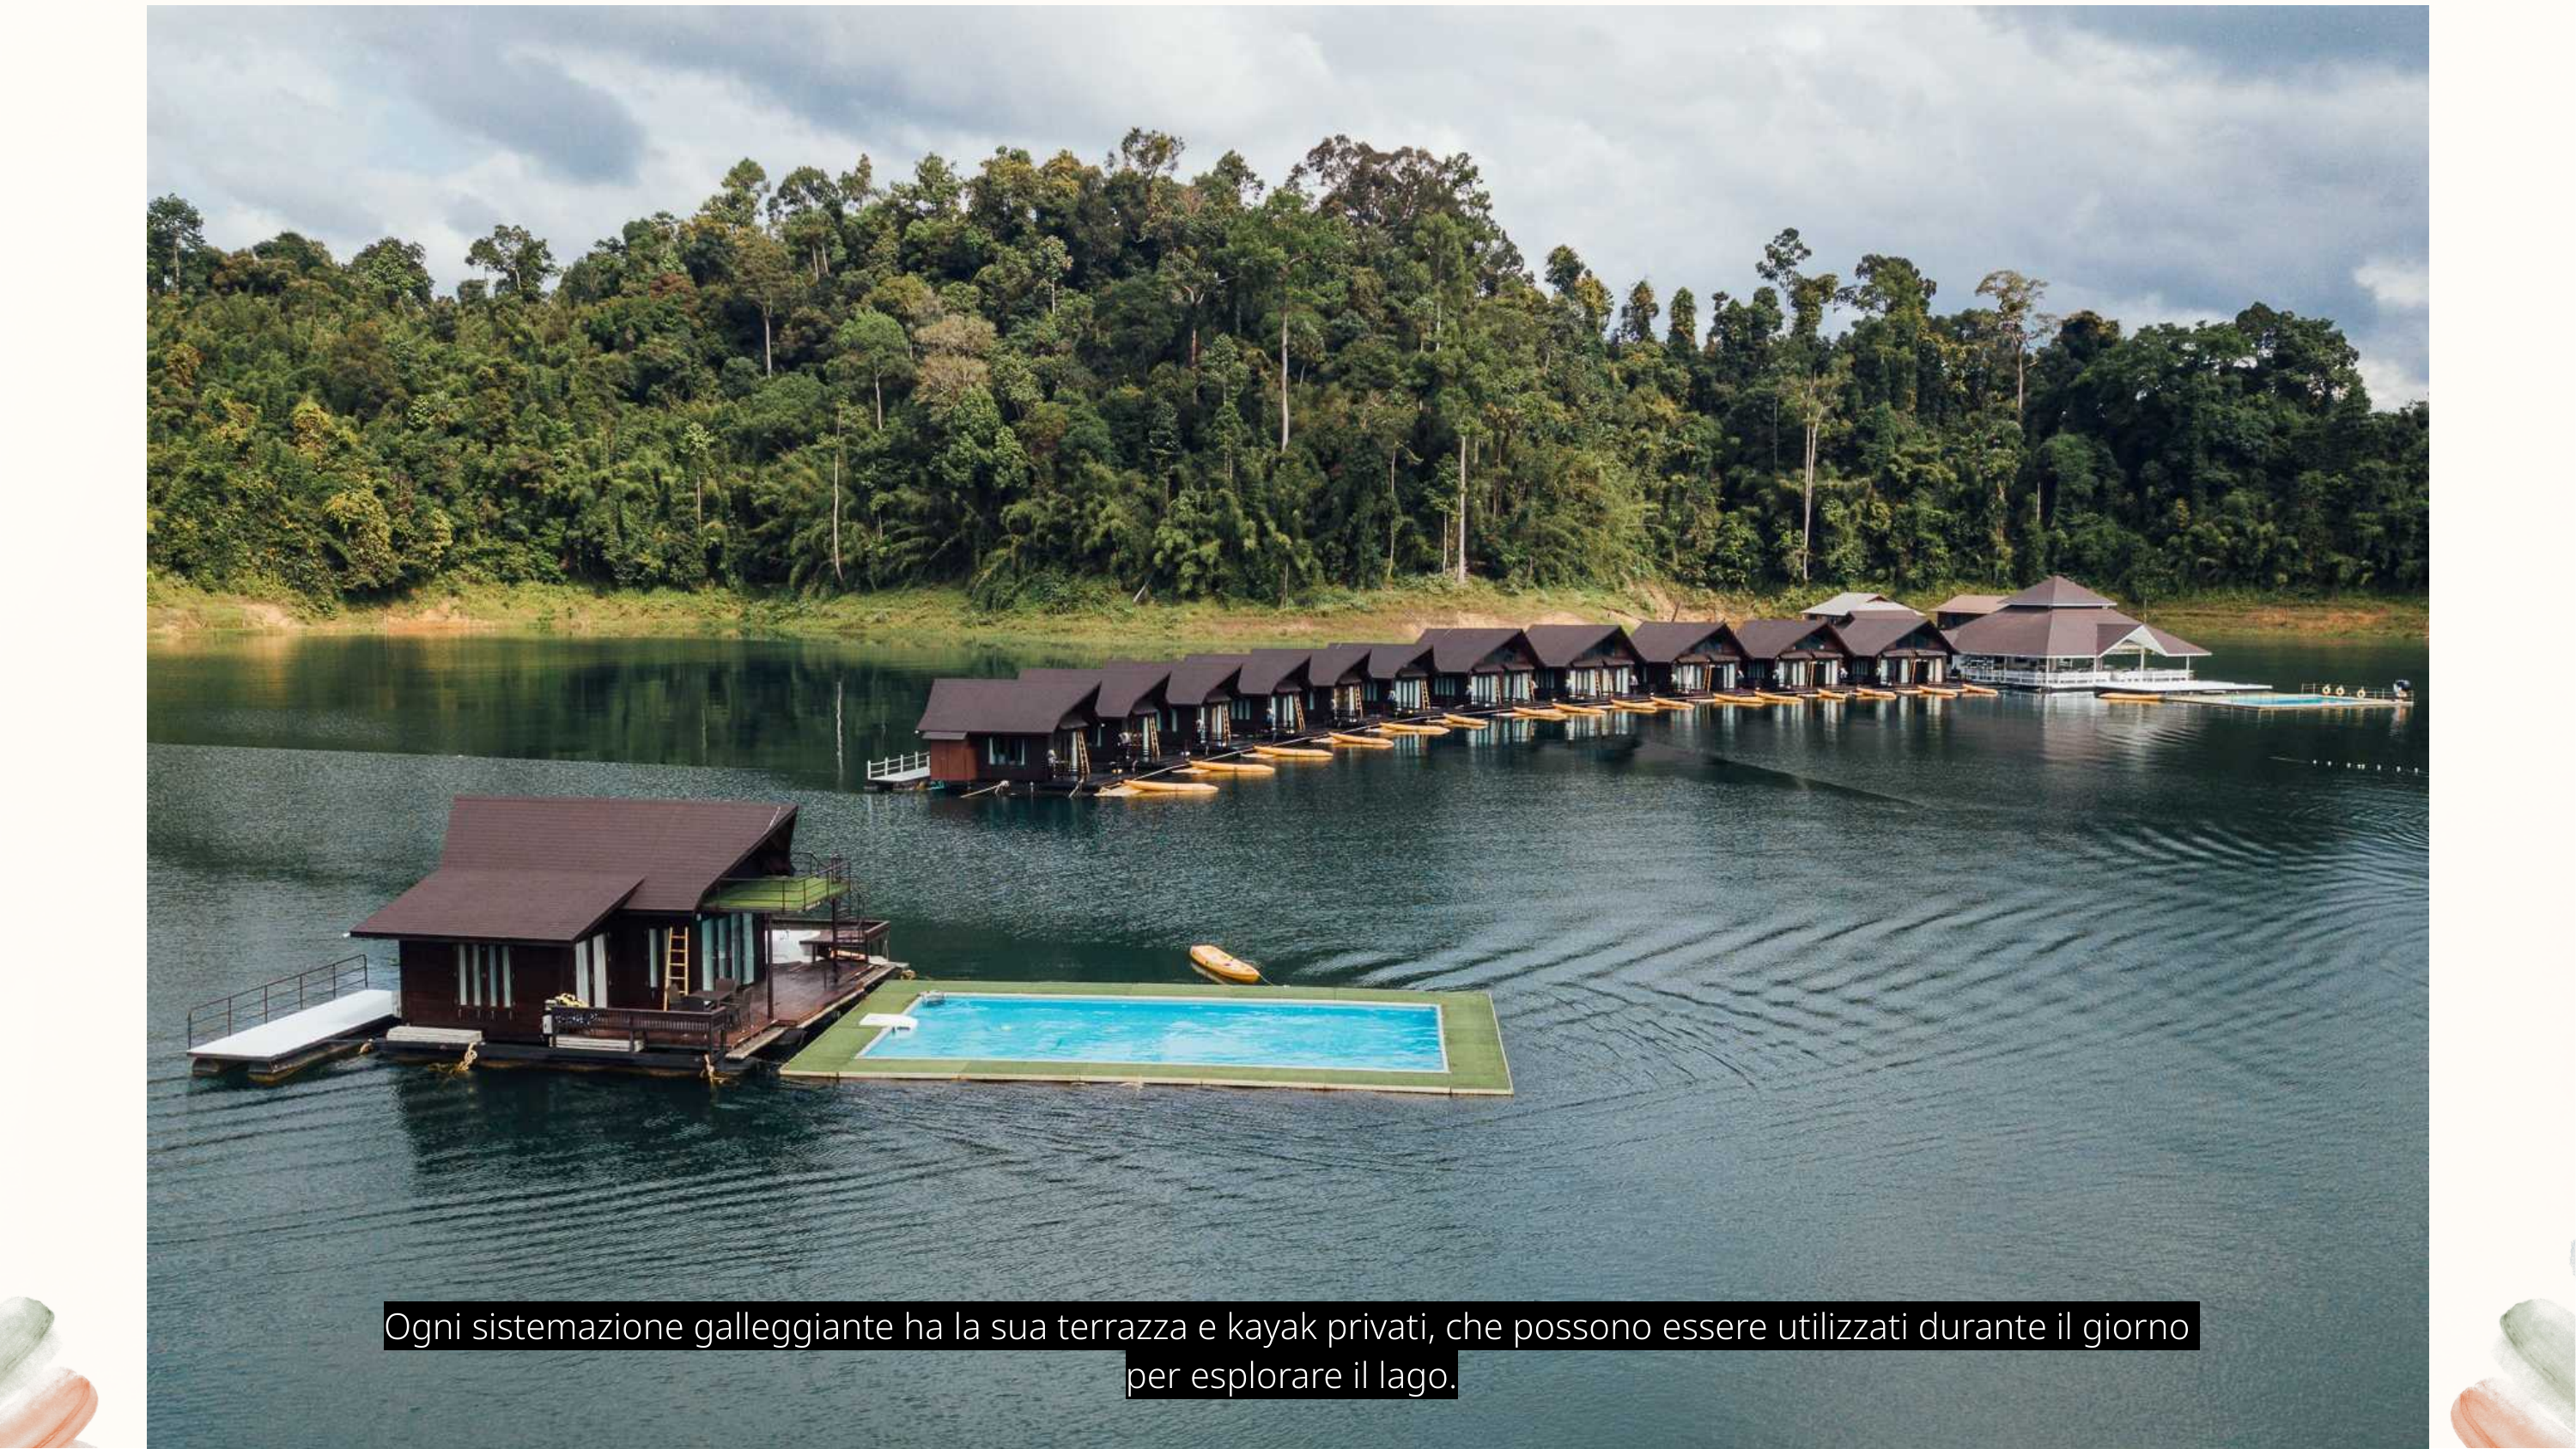

Ogni sistemazione galleggiante ha la sua terrazza e kayak privati, che possono essere utilizzati durante il giorno
per esplorare il lago.